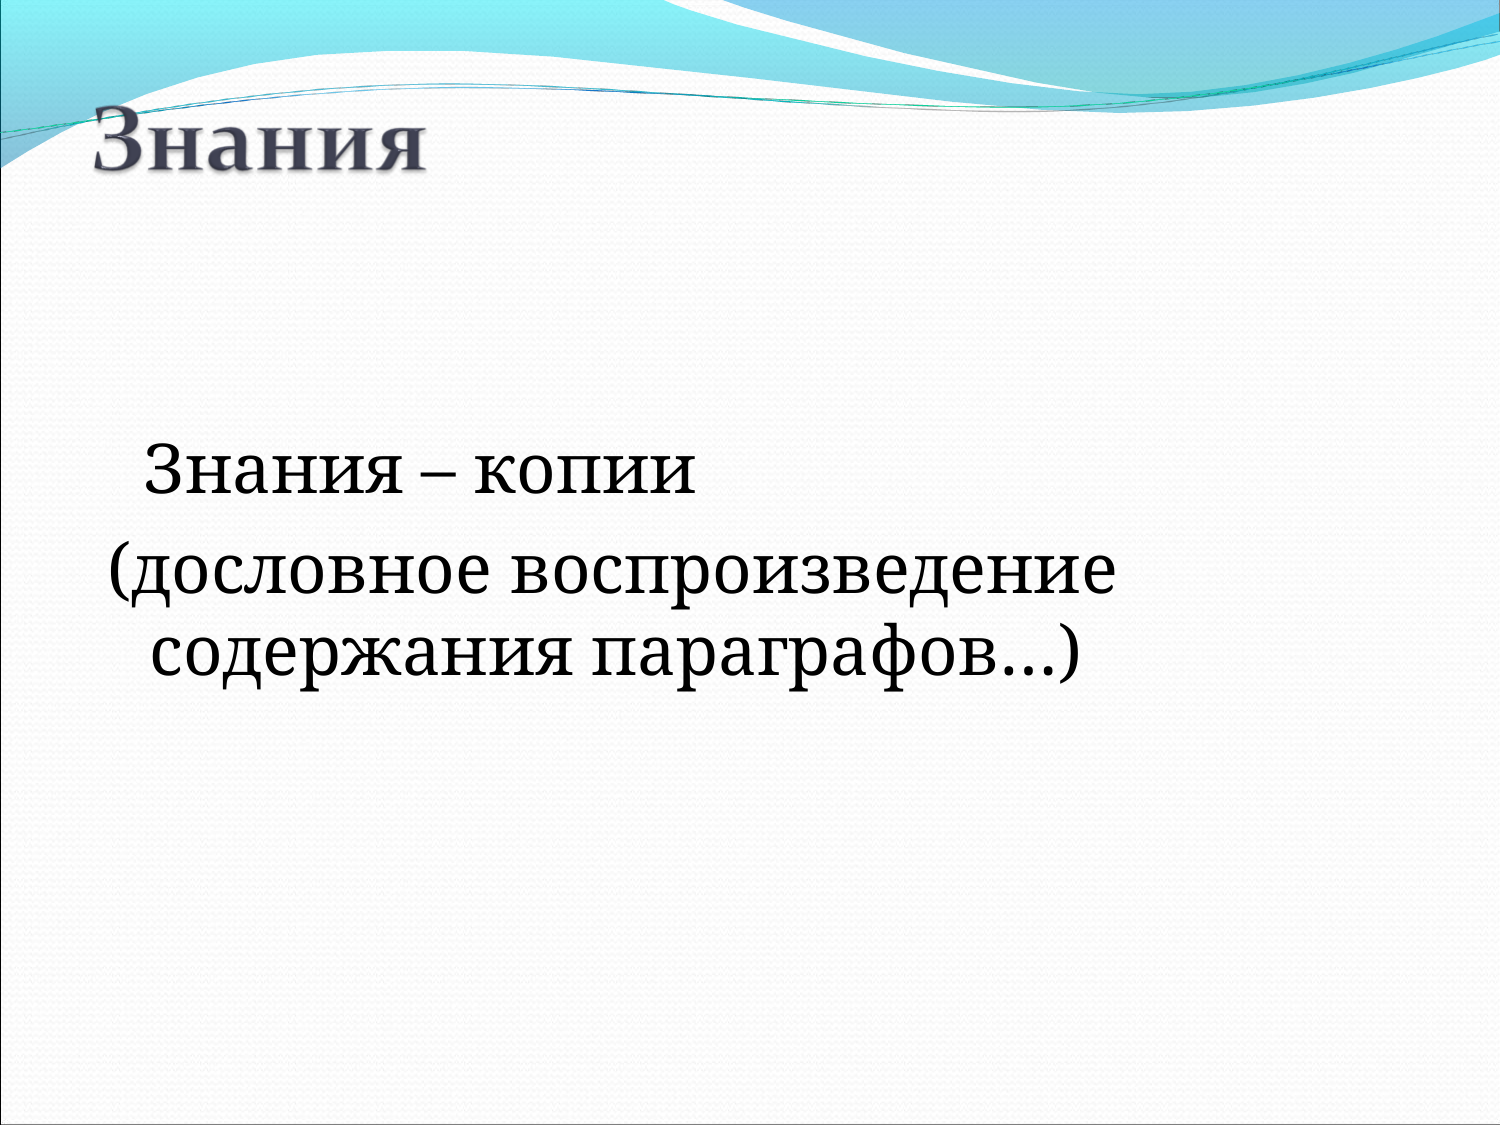

# Знания – копии
(дословное воспроизведение содержания параграфов…)